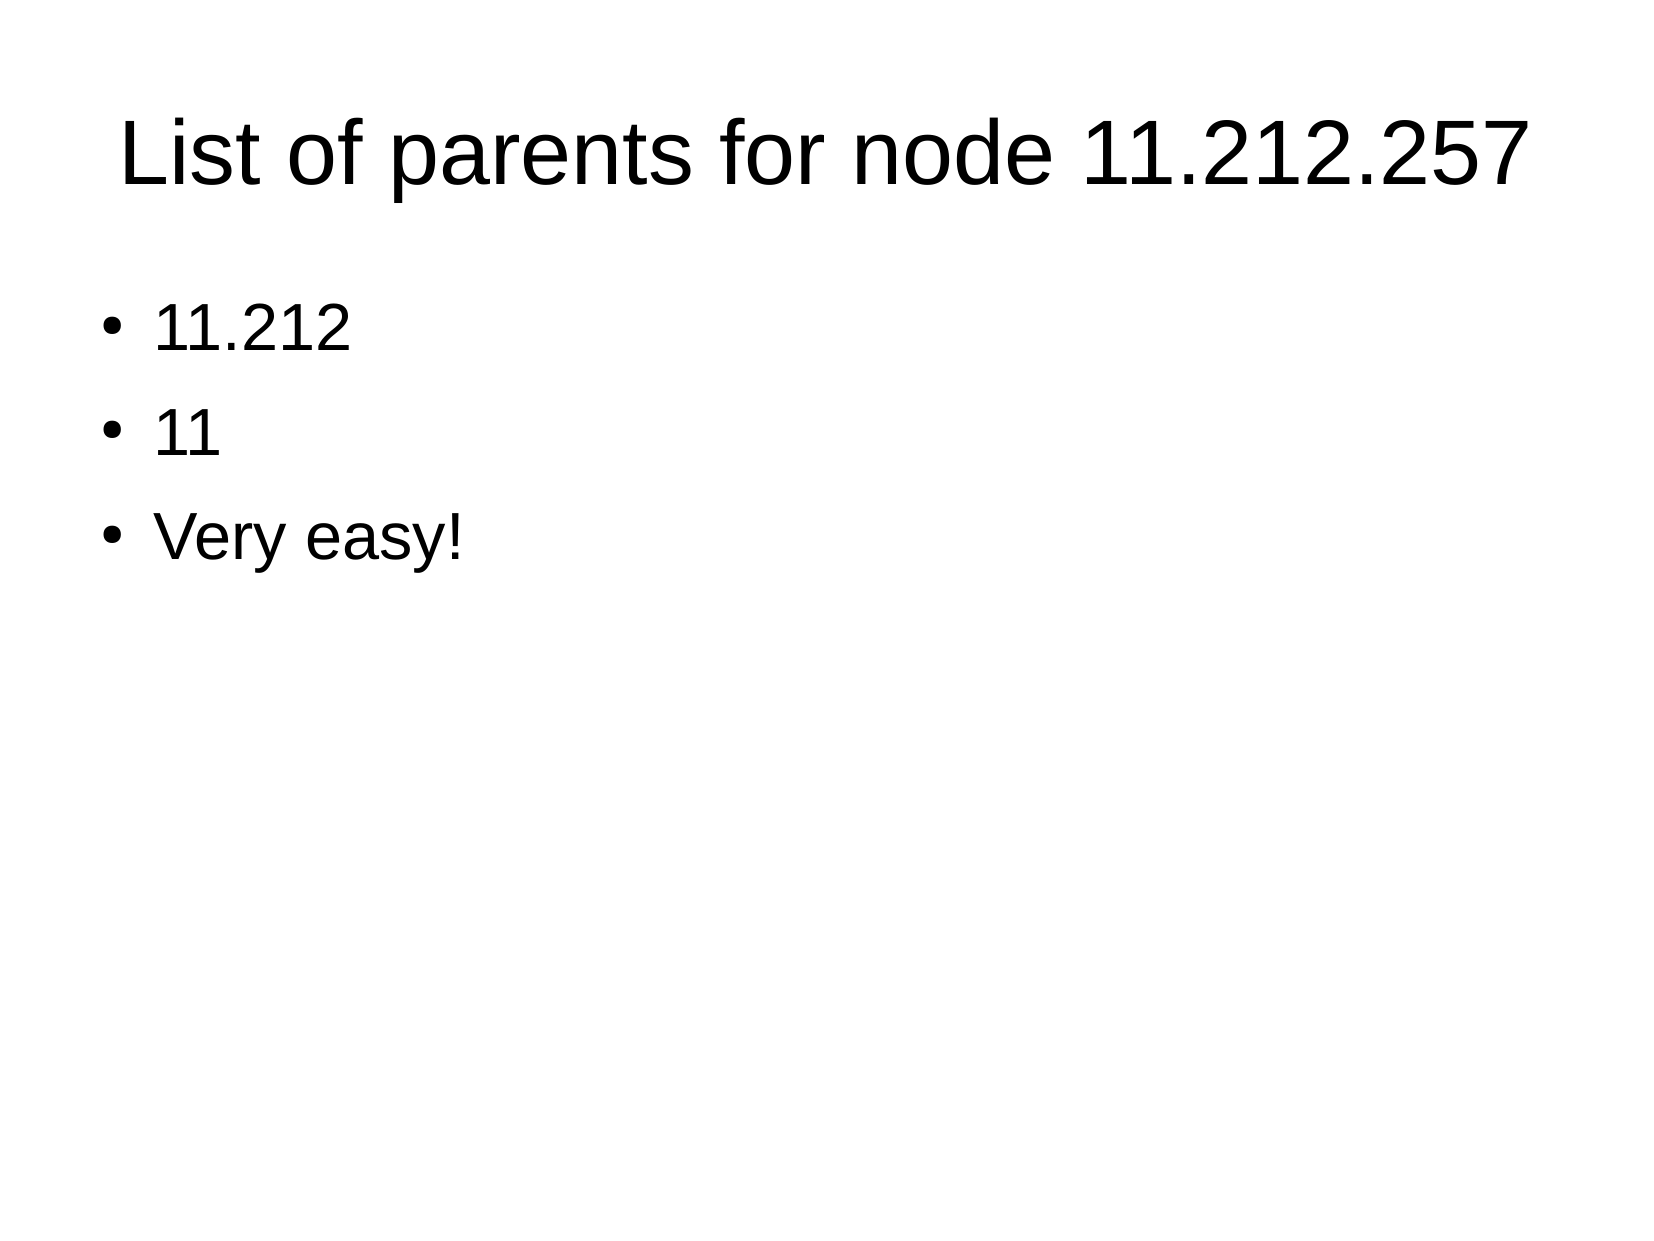

# List of parents for node 11.212.257
11.212
11
Very easy!